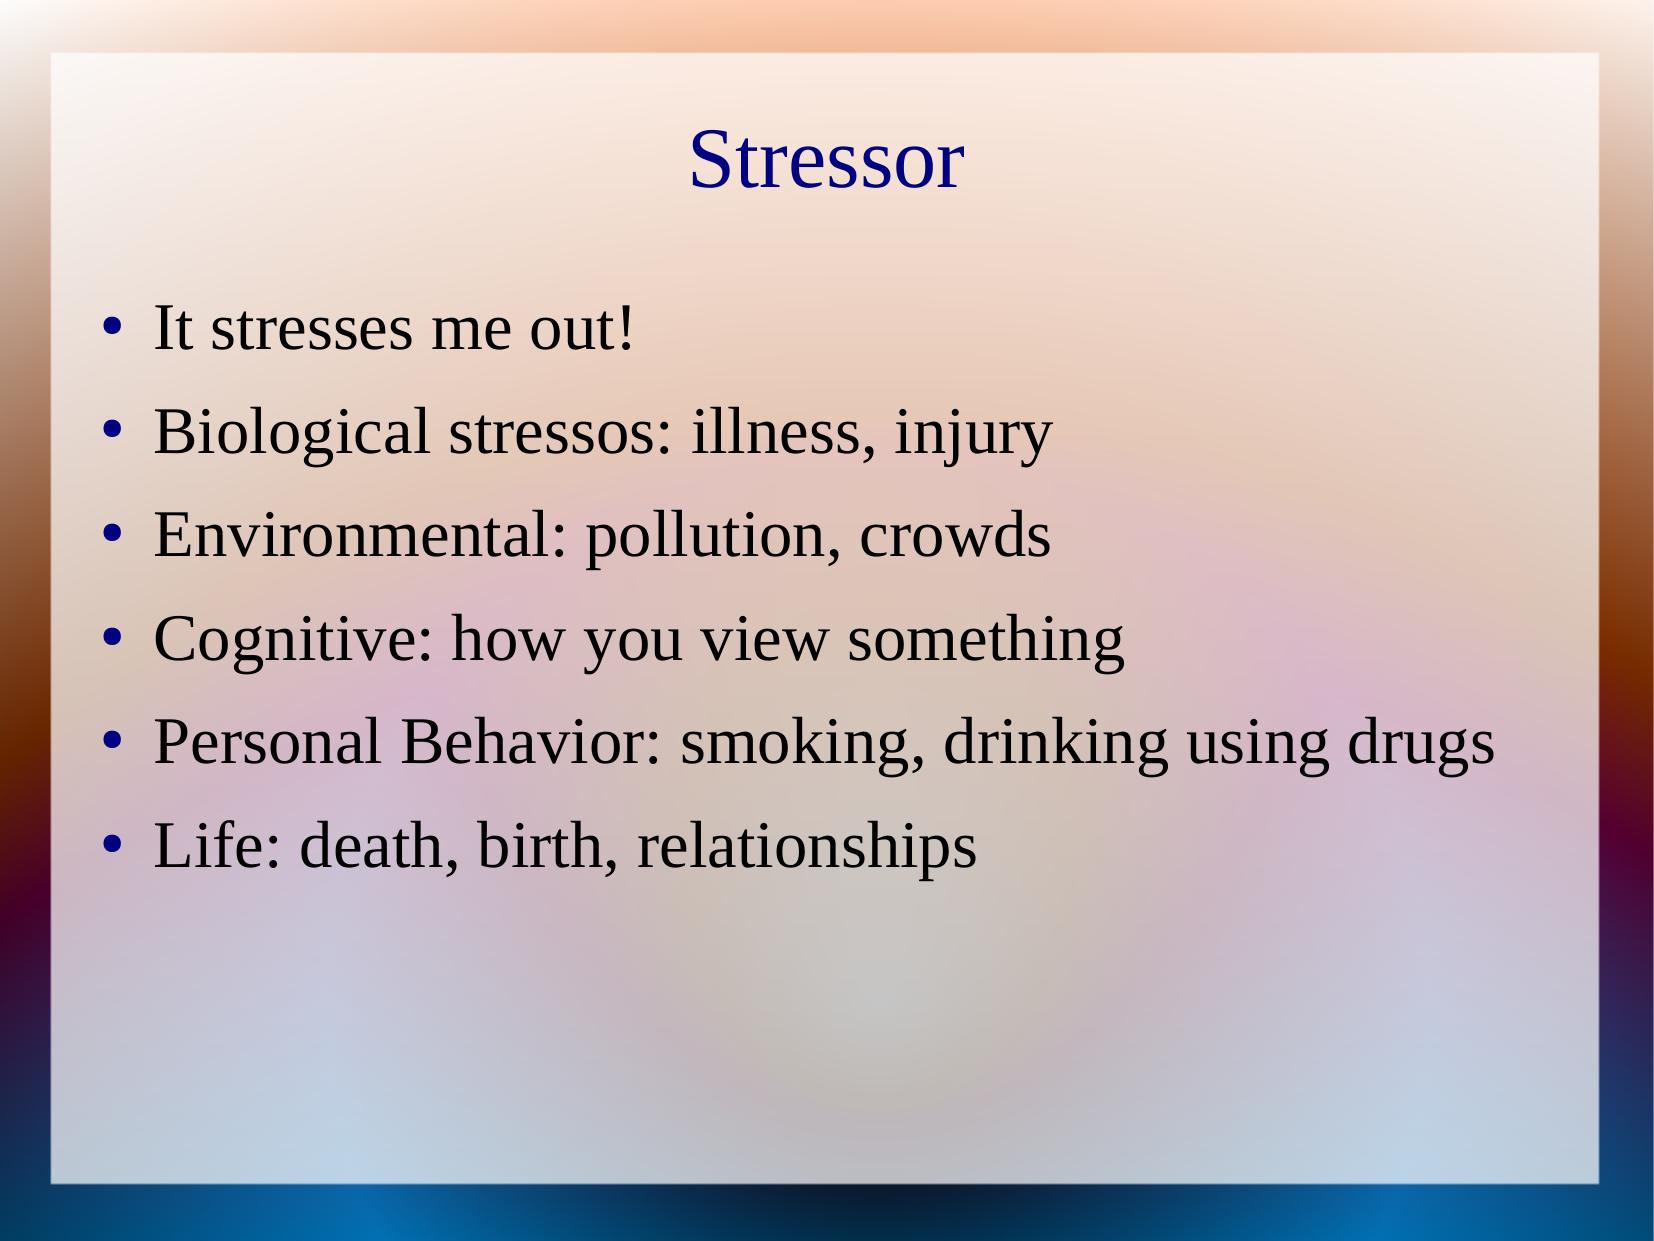

# Stressor
It stresses me out!
Biological stressos: illness, injury
Environmental: pollution, crowds
Cognitive: how you view something
Personal Behavior: smoking, drinking using drugs
Life: death, birth, relationships